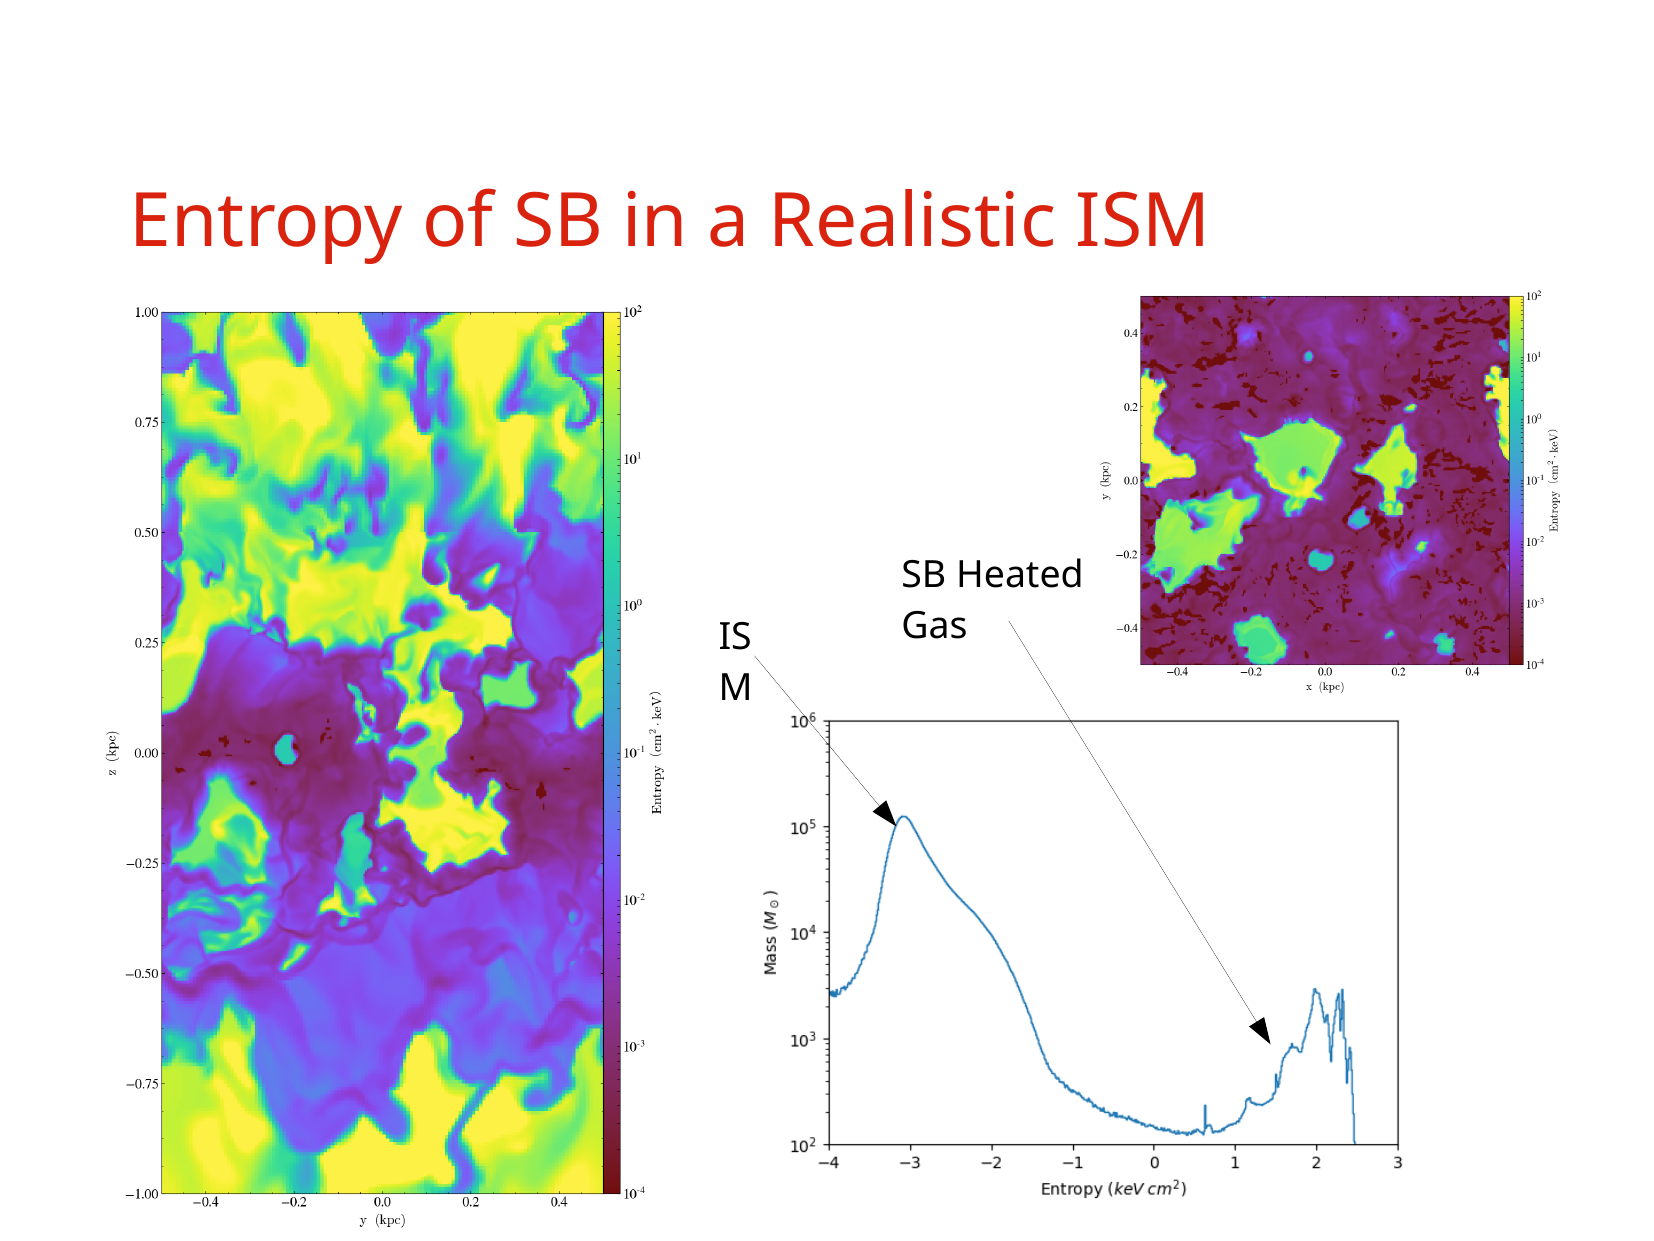

# Entropy of SB in a Realistic ISM
SB Heated
Gas
ISM